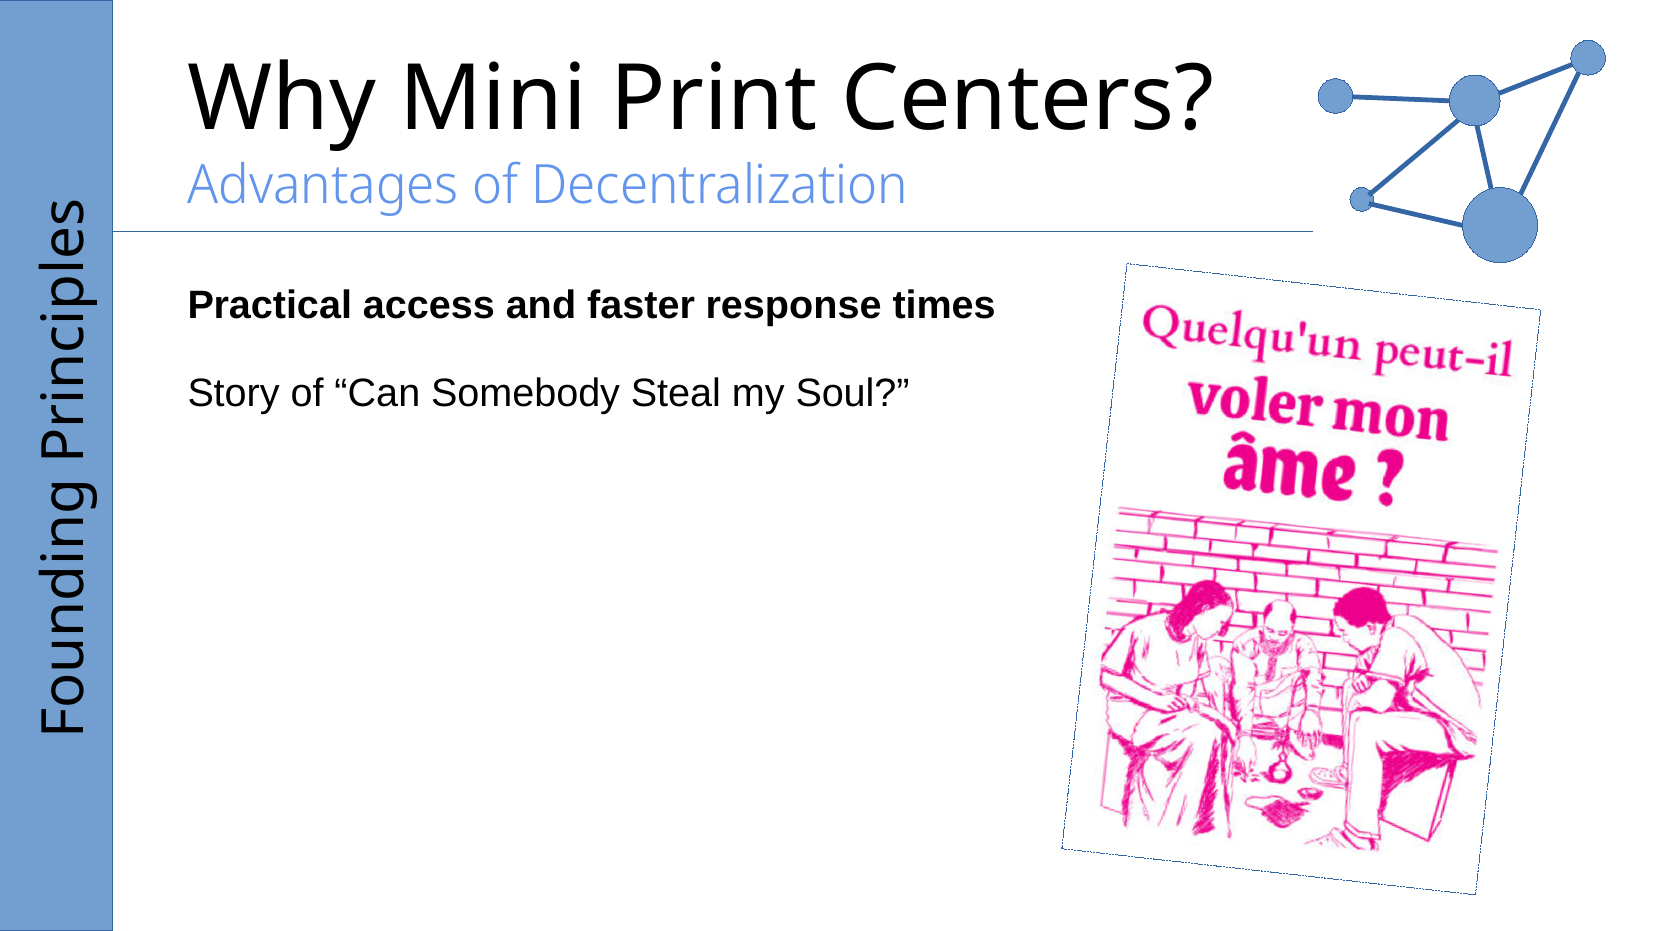

# Why Mini Print Centers?
Advantages of Decentralization
Practical access and faster response times
Story of “Can Somebody Steal my Soul?”
Founding Principles